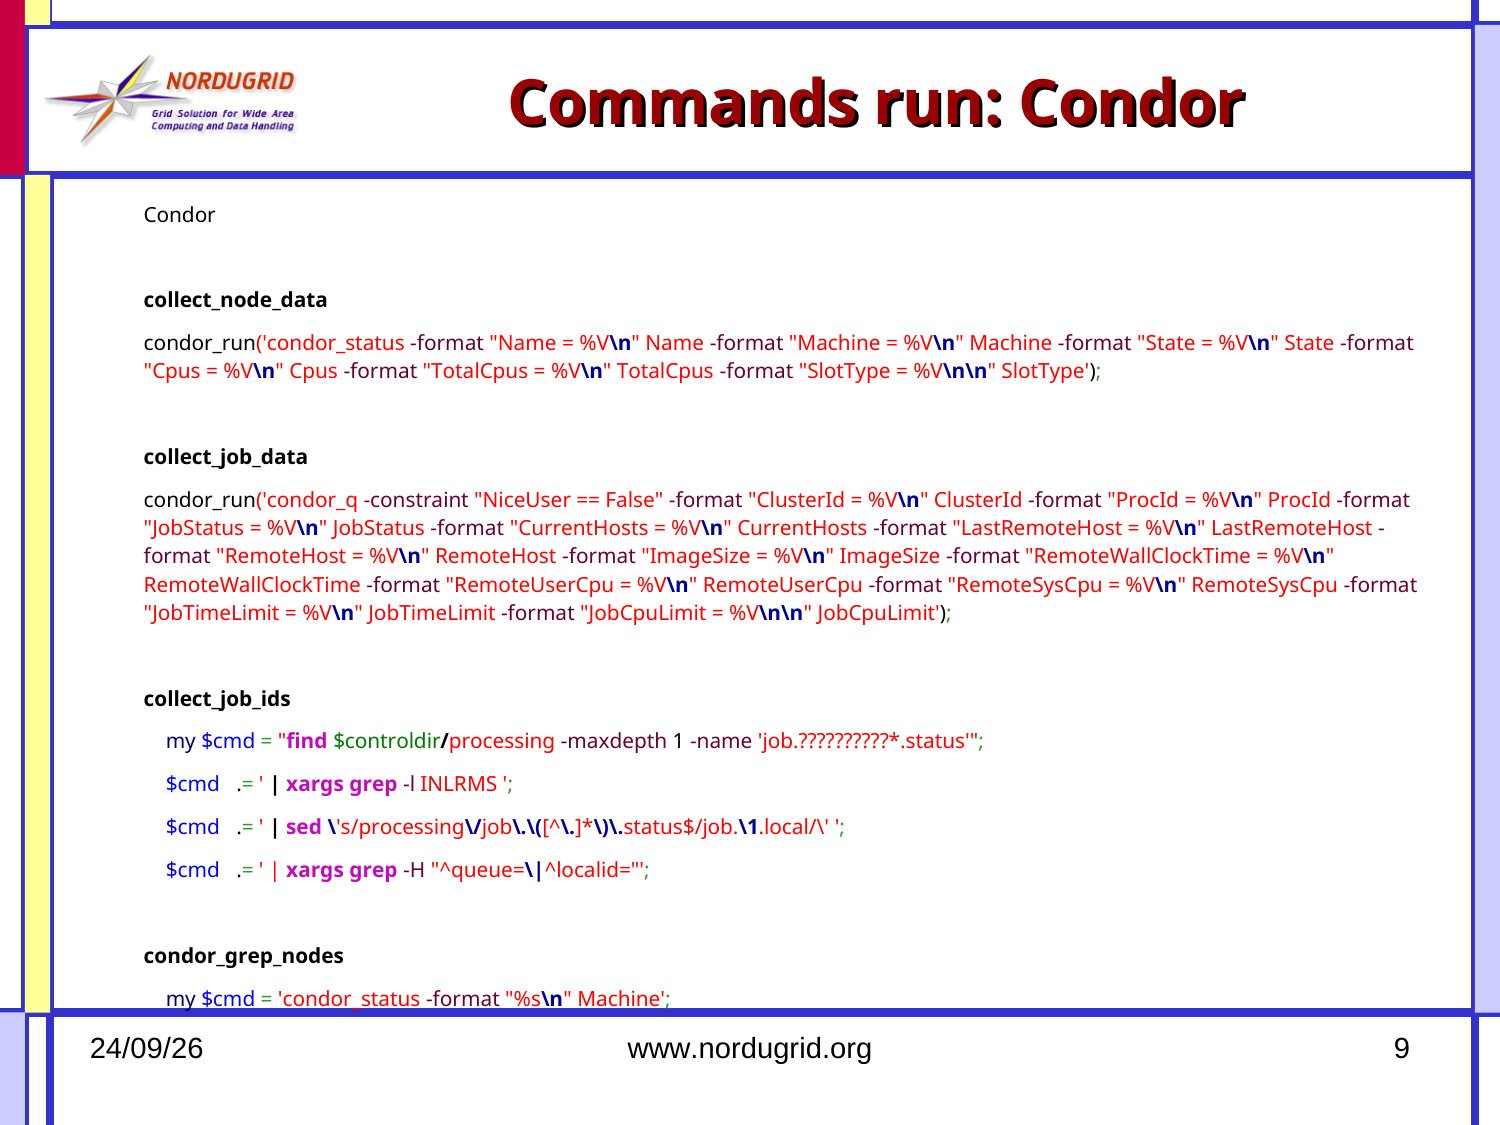

# Commands run: Condor
Condor
collect_node_data
condor_run('condor_status -format "Name = %V\n" Name -format "Machine = %V\n" Machine -format "State = %V\n" State -format "Cpus = %V\n" Cpus -format "TotalCpus = %V\n" TotalCpus -format "SlotType = %V\n\n" SlotType');
collect_job_data
condor_run('condor_q -constraint "NiceUser == False" -format "ClusterId = %V\n" ClusterId -format "ProcId = %V\n" ProcId -format "JobStatus = %V\n" JobStatus -format "CurrentHosts = %V\n" CurrentHosts -format "LastRemoteHost = %V\n" LastRemoteHost -format "RemoteHost = %V\n" RemoteHost -format "ImageSize = %V\n" ImageSize -format "RemoteWallClockTime = %V\n" RemoteWallClockTime -format "RemoteUserCpu = %V\n" RemoteUserCpu -format "RemoteSysCpu = %V\n" RemoteSysCpu -format "JobTimeLimit = %V\n" JobTimeLimit -format "JobCpuLimit = %V\n\n" JobCpuLimit');
collect_job_ids
 my $cmd = "find $controldir/processing -maxdepth 1 -name 'job.??????????*.status'";
 $cmd .= ' | xargs grep -l INLRMS ';
 $cmd .= ' | sed \'s/processing\/job\.\([^\.]*\)\.status$/job.\1.local/\' ';
 $cmd .= ' | xargs grep -H "^queue=\|^localid="';
condor_grep_nodes
 my $cmd = 'condor_status -format "%s\n" Machine';
www.nordugrid.org
9